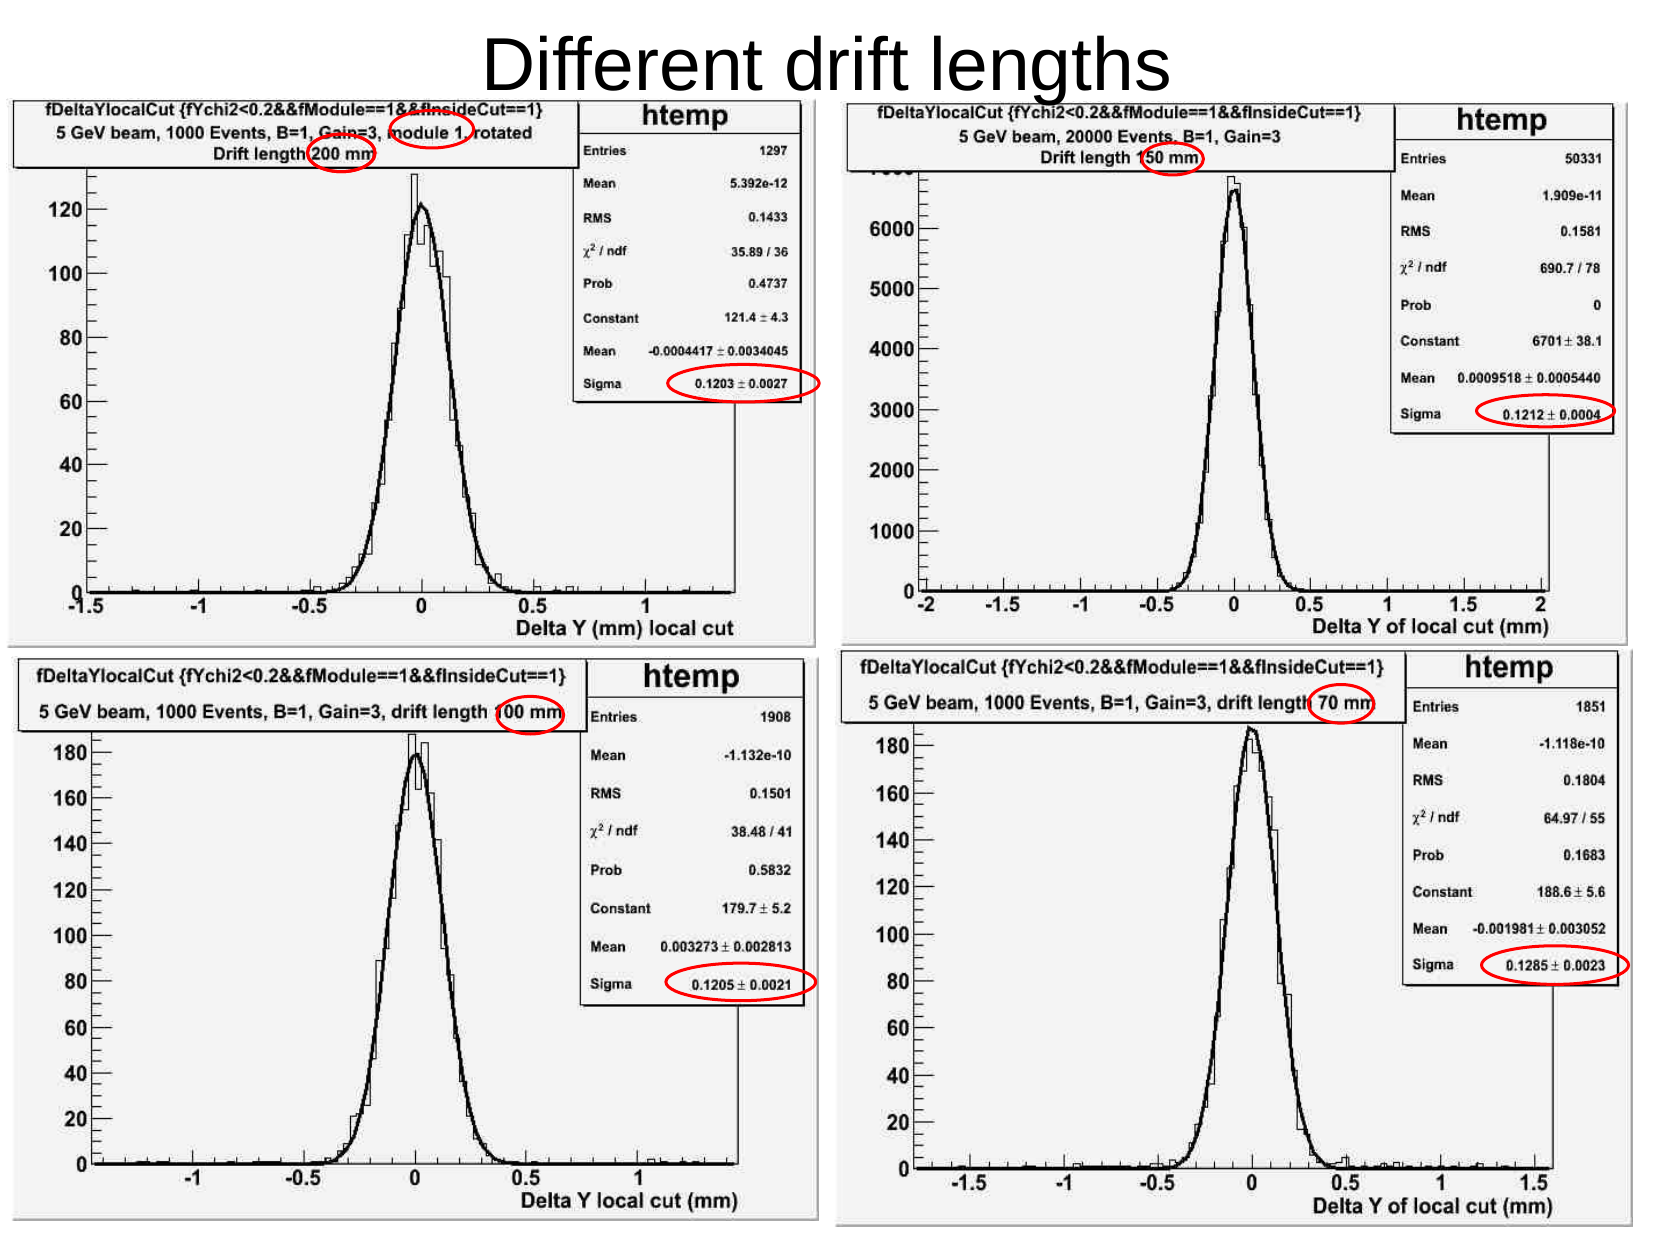

Different drift lengths
# Analysis and results: Position resolution
Lene Bryngemark and Tuva Richert
35
2009-08-27